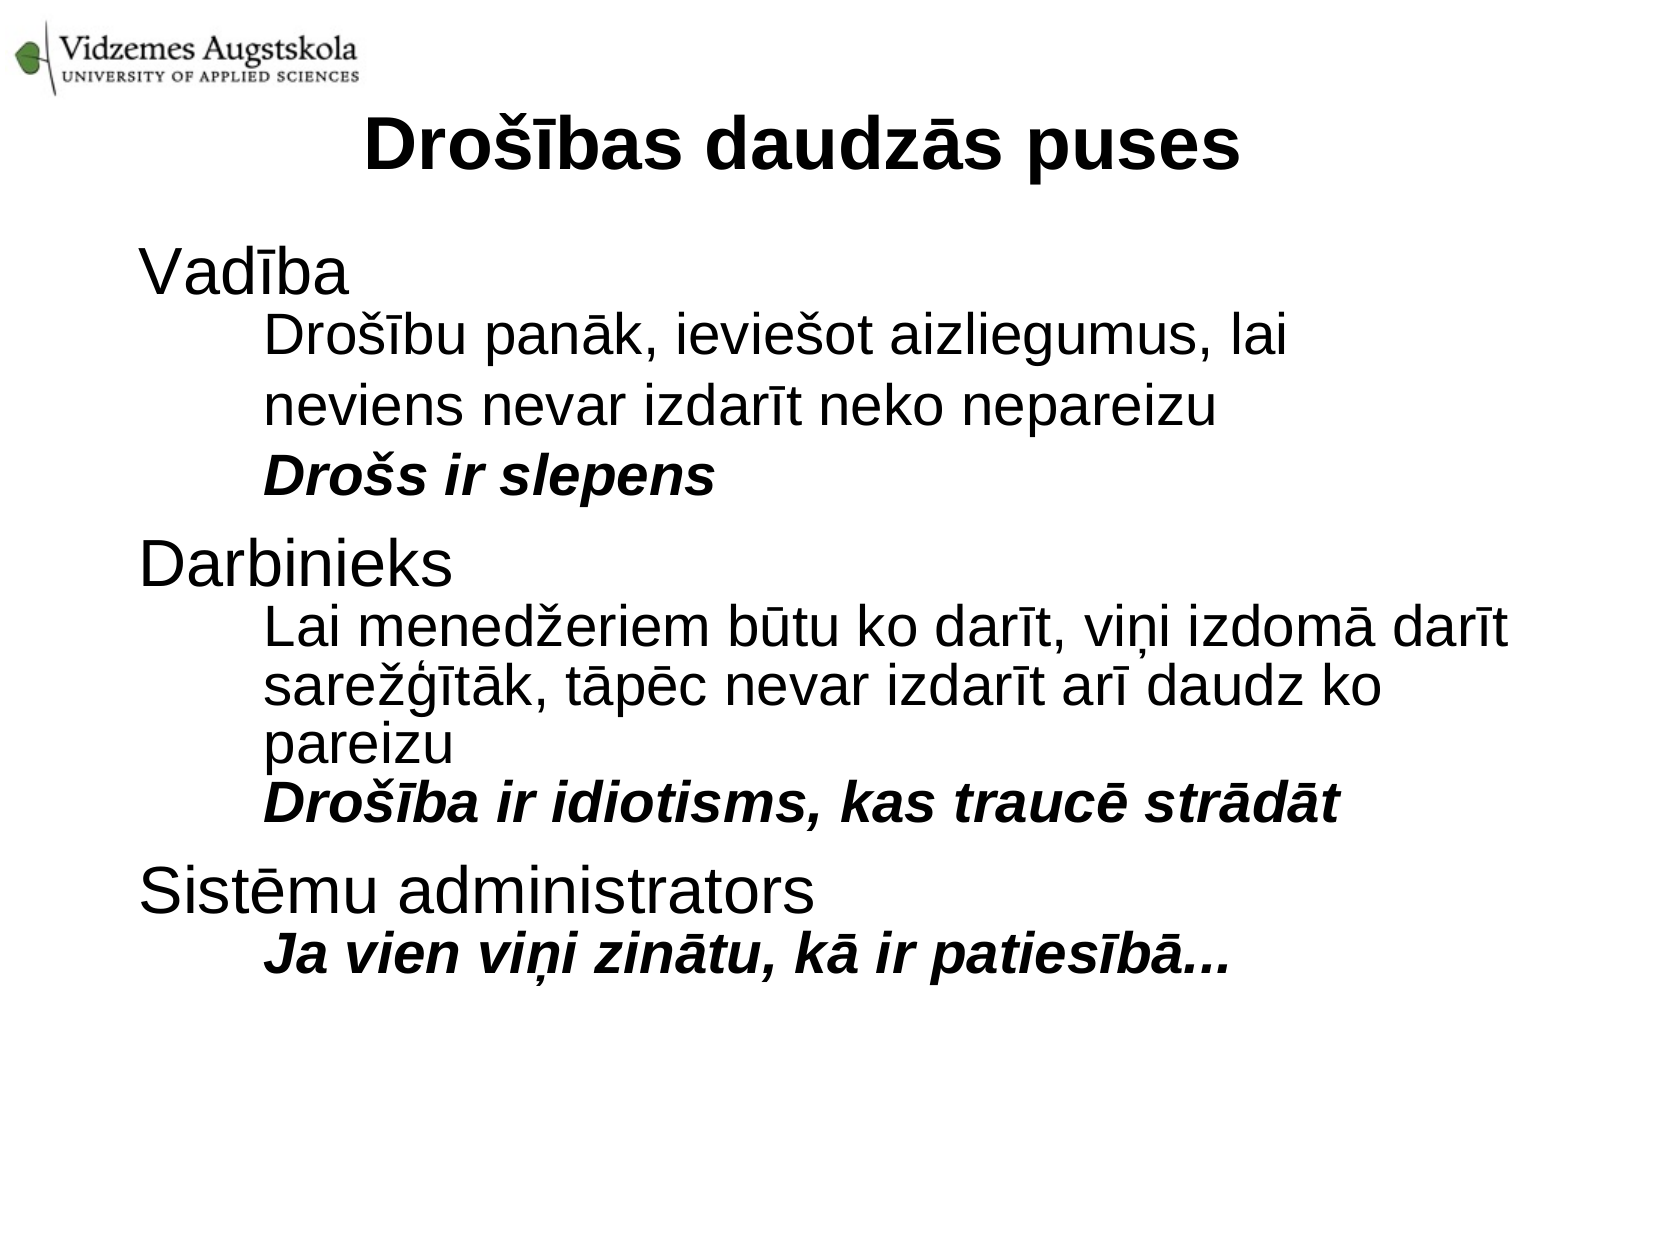

# Drošības daudzās puses
Vadība
Drošību panāk, ieviešot aizliegumus, lai
neviens nevar izdarīt neko nepareizu
Drošs ir slepens
Darbinieks
Lai menedžeriem būtu ko darīt, viņi izdomā darīt sarežģītāk, tāpēc nevar izdarīt arī daudz ko pareizu
Drošība ir idiotisms, kas traucē strādāt
Sistēmu administrators
Ja vien viņi zinātu, kā ir patiesībā...